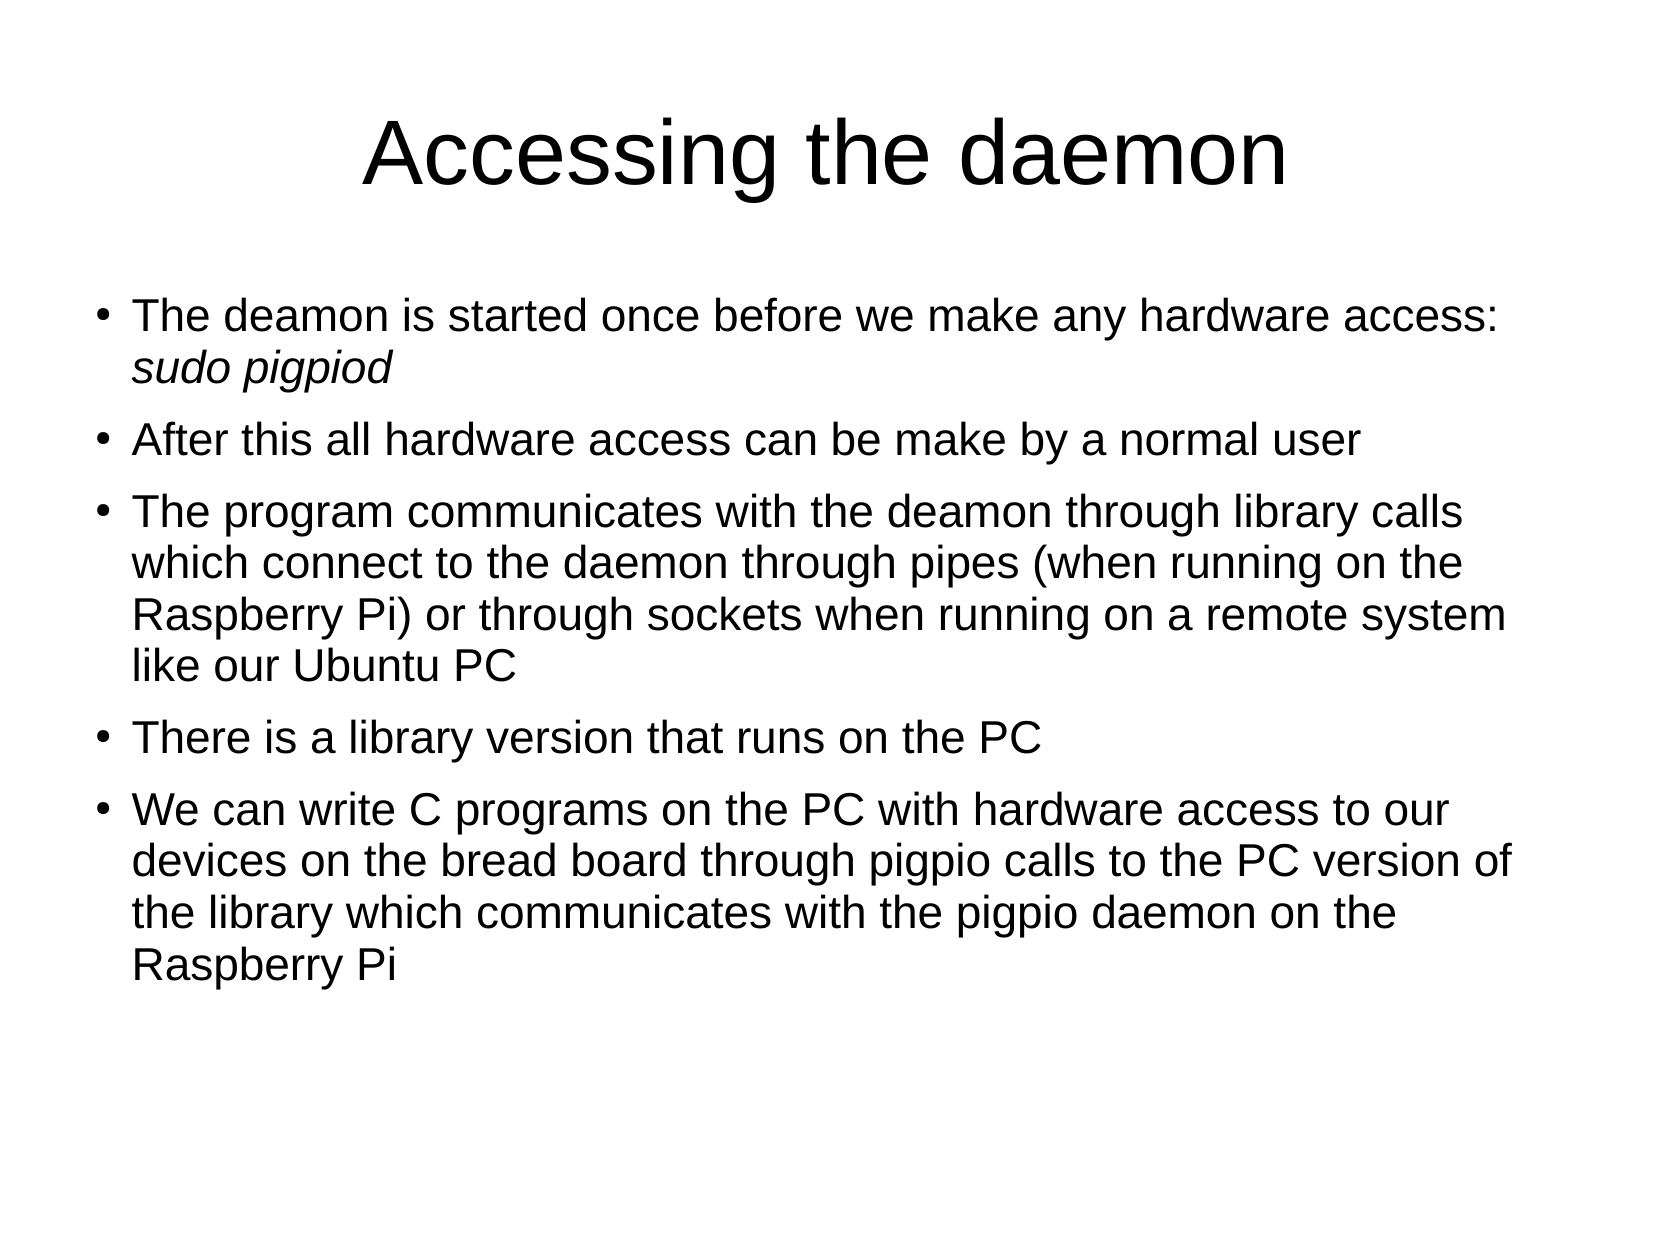

# Accessing the daemon
The deamon is started once before we make any hardware access:
sudo pigpiod
After this all hardware access can be make by a normal user
The program communicates with the deamon through library calls which connect to the daemon through pipes (when running on the Raspberry Pi) or through sockets when running on a remote system like our Ubuntu PC
There is a library version that runs on the PC
We can write C programs on the PC with hardware access to our devices on the bread board through pigpio calls to the PC version of the library which communicates with the pigpio daemon on the Raspberry Pi